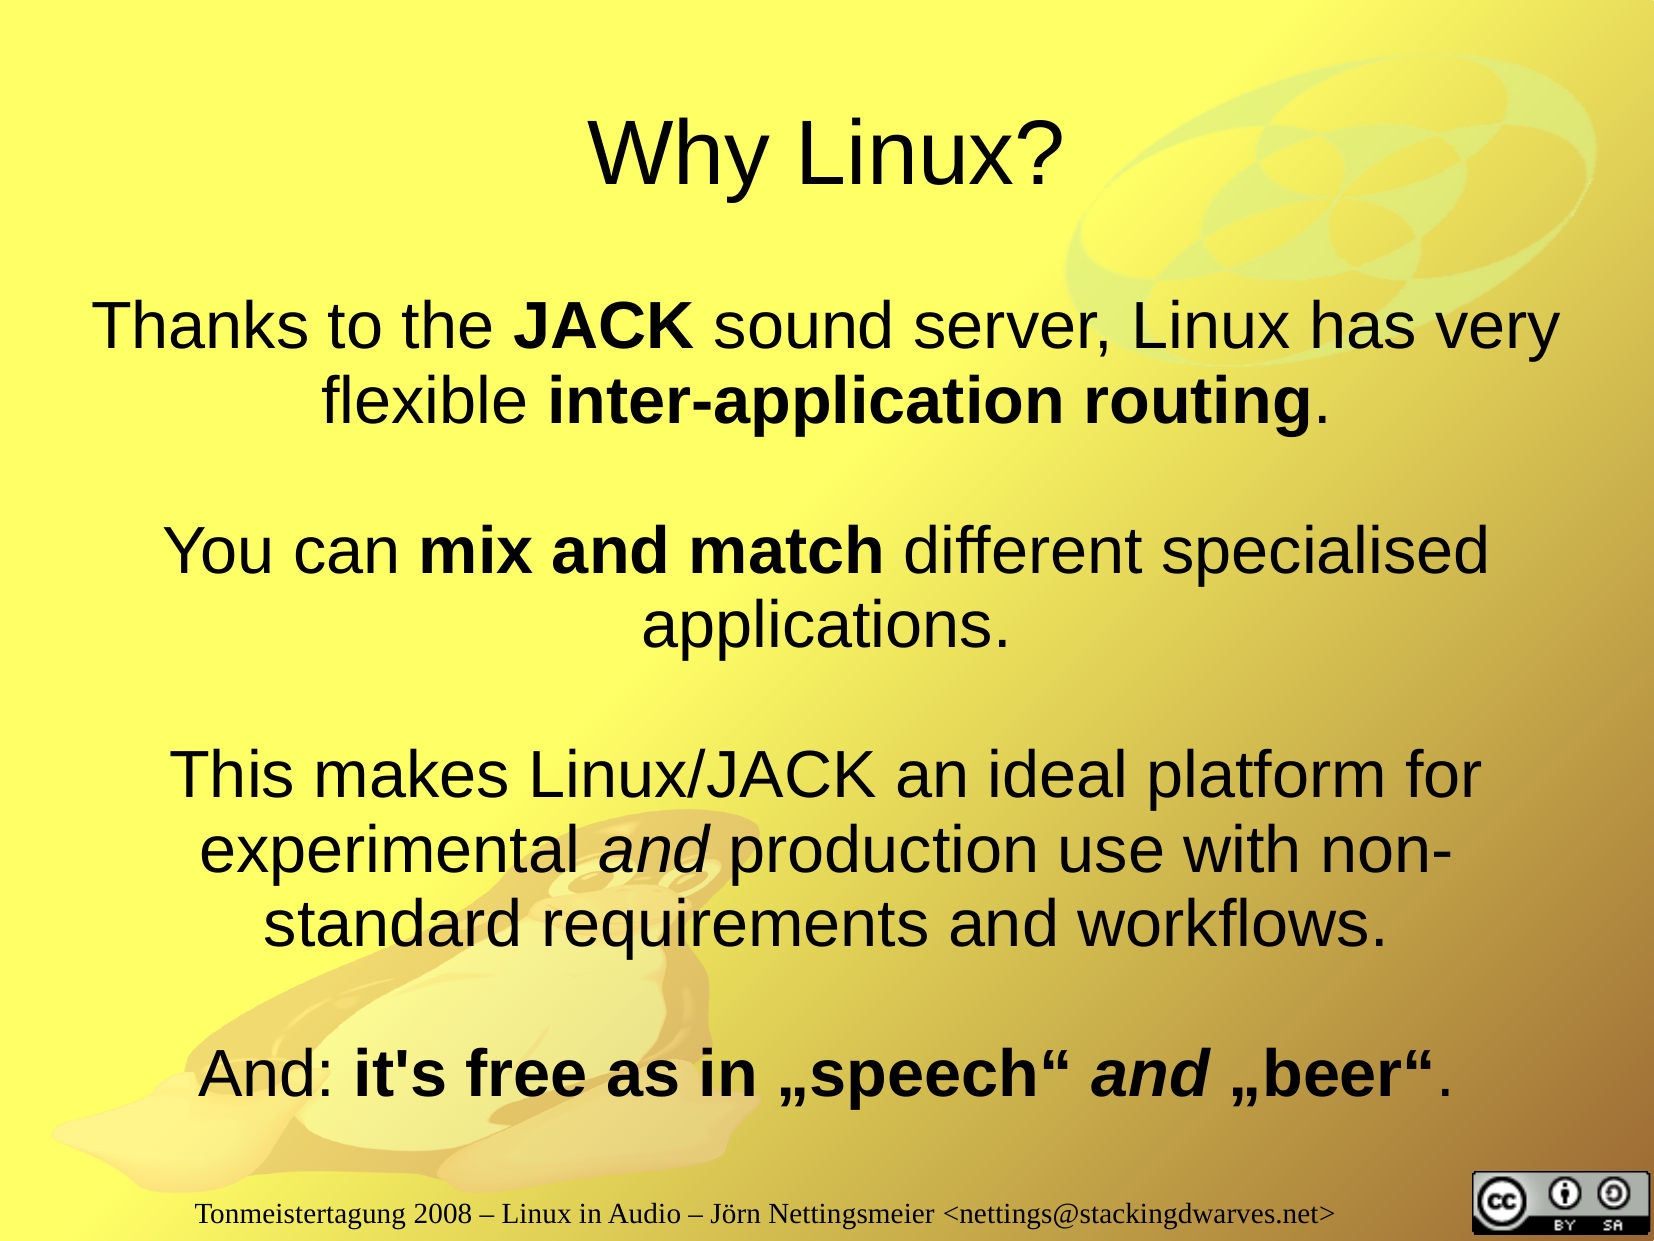

# Why Linux?
Thanks to the JACK sound server, Linux has very flexible inter-application routing.
You can mix and match different specialised applications.
This makes Linux/JACK an ideal platform for experimental and production use with non-standard requirements and workflows.
And: it's free as in „speech“ and „beer“.